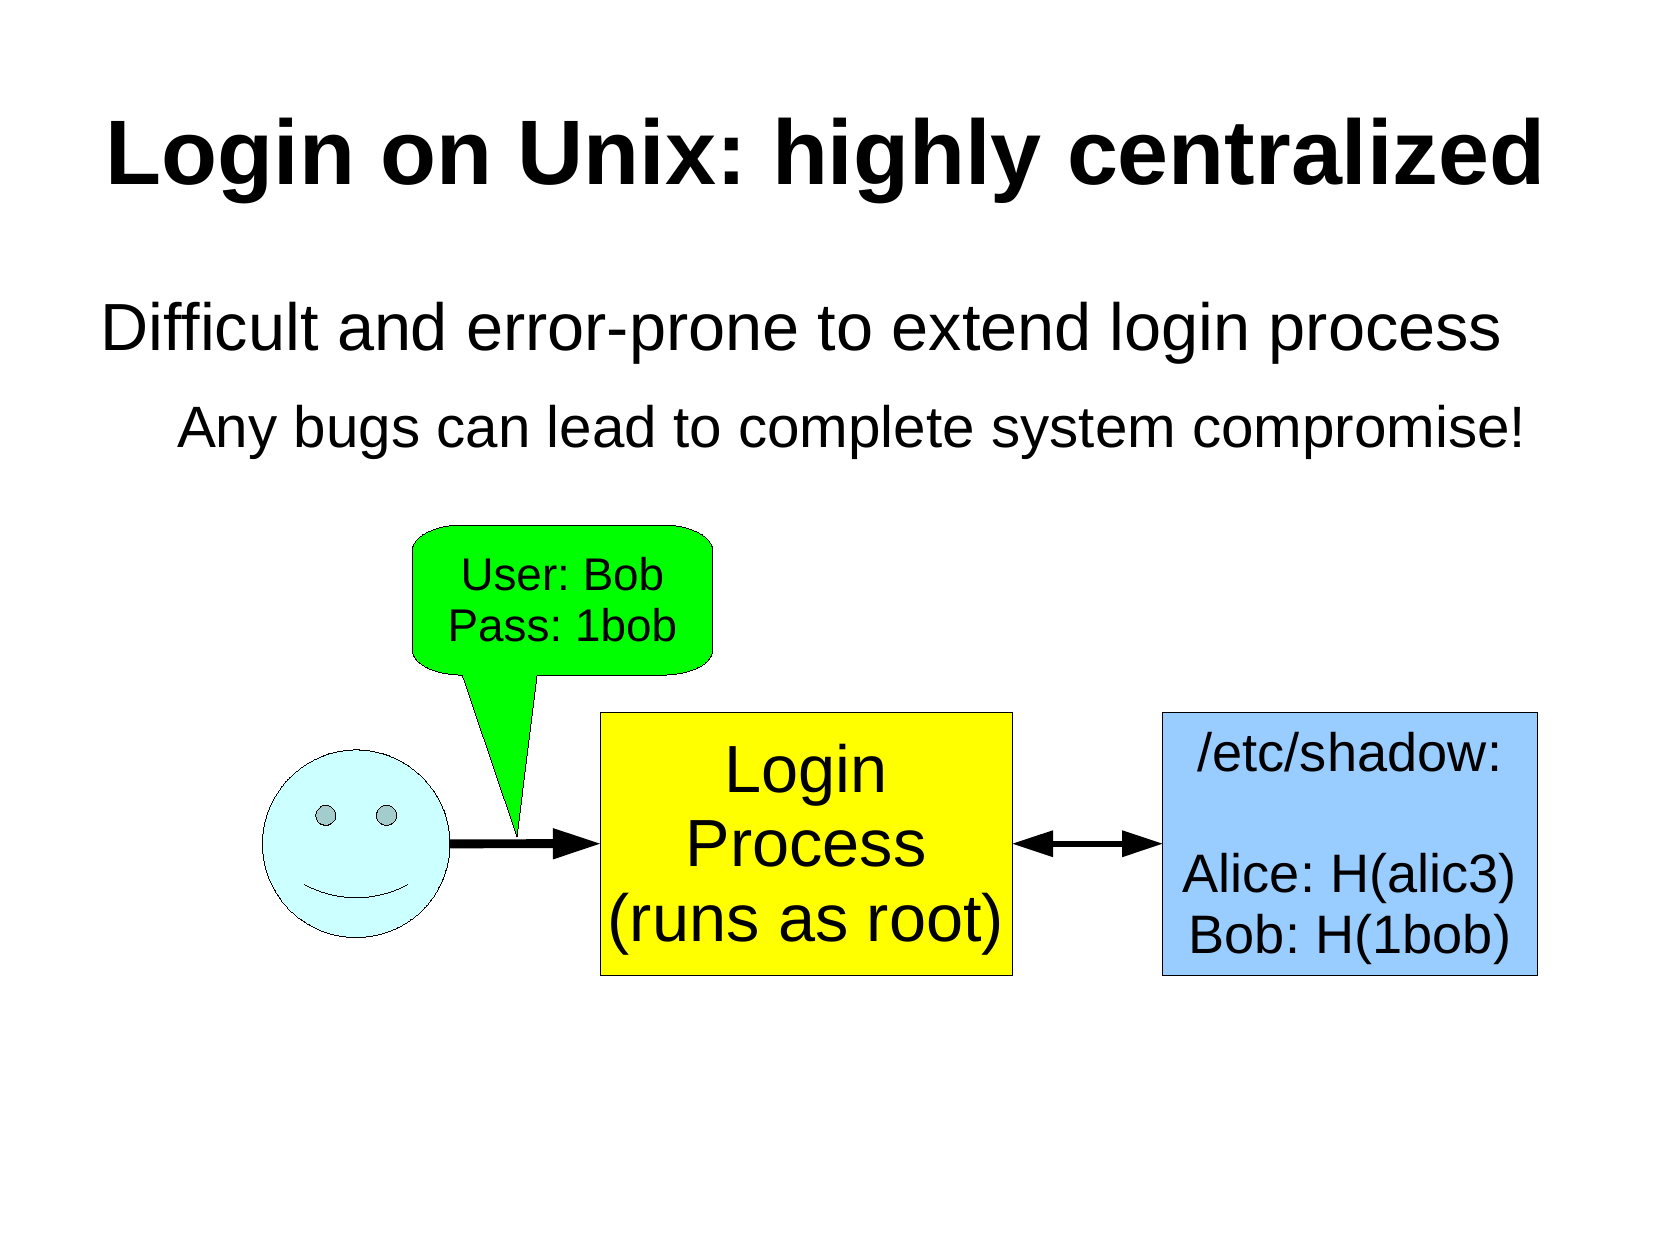

# Login on Unix: highly centralized
Difficult and error-prone to extend login process
Any bugs can lead to complete system compromise!
User: Bob
Pass: 1bob
Login
Process
(runs as root)
/etc/shadow:
Alice: H(alic3)
Bob: H(1bob)